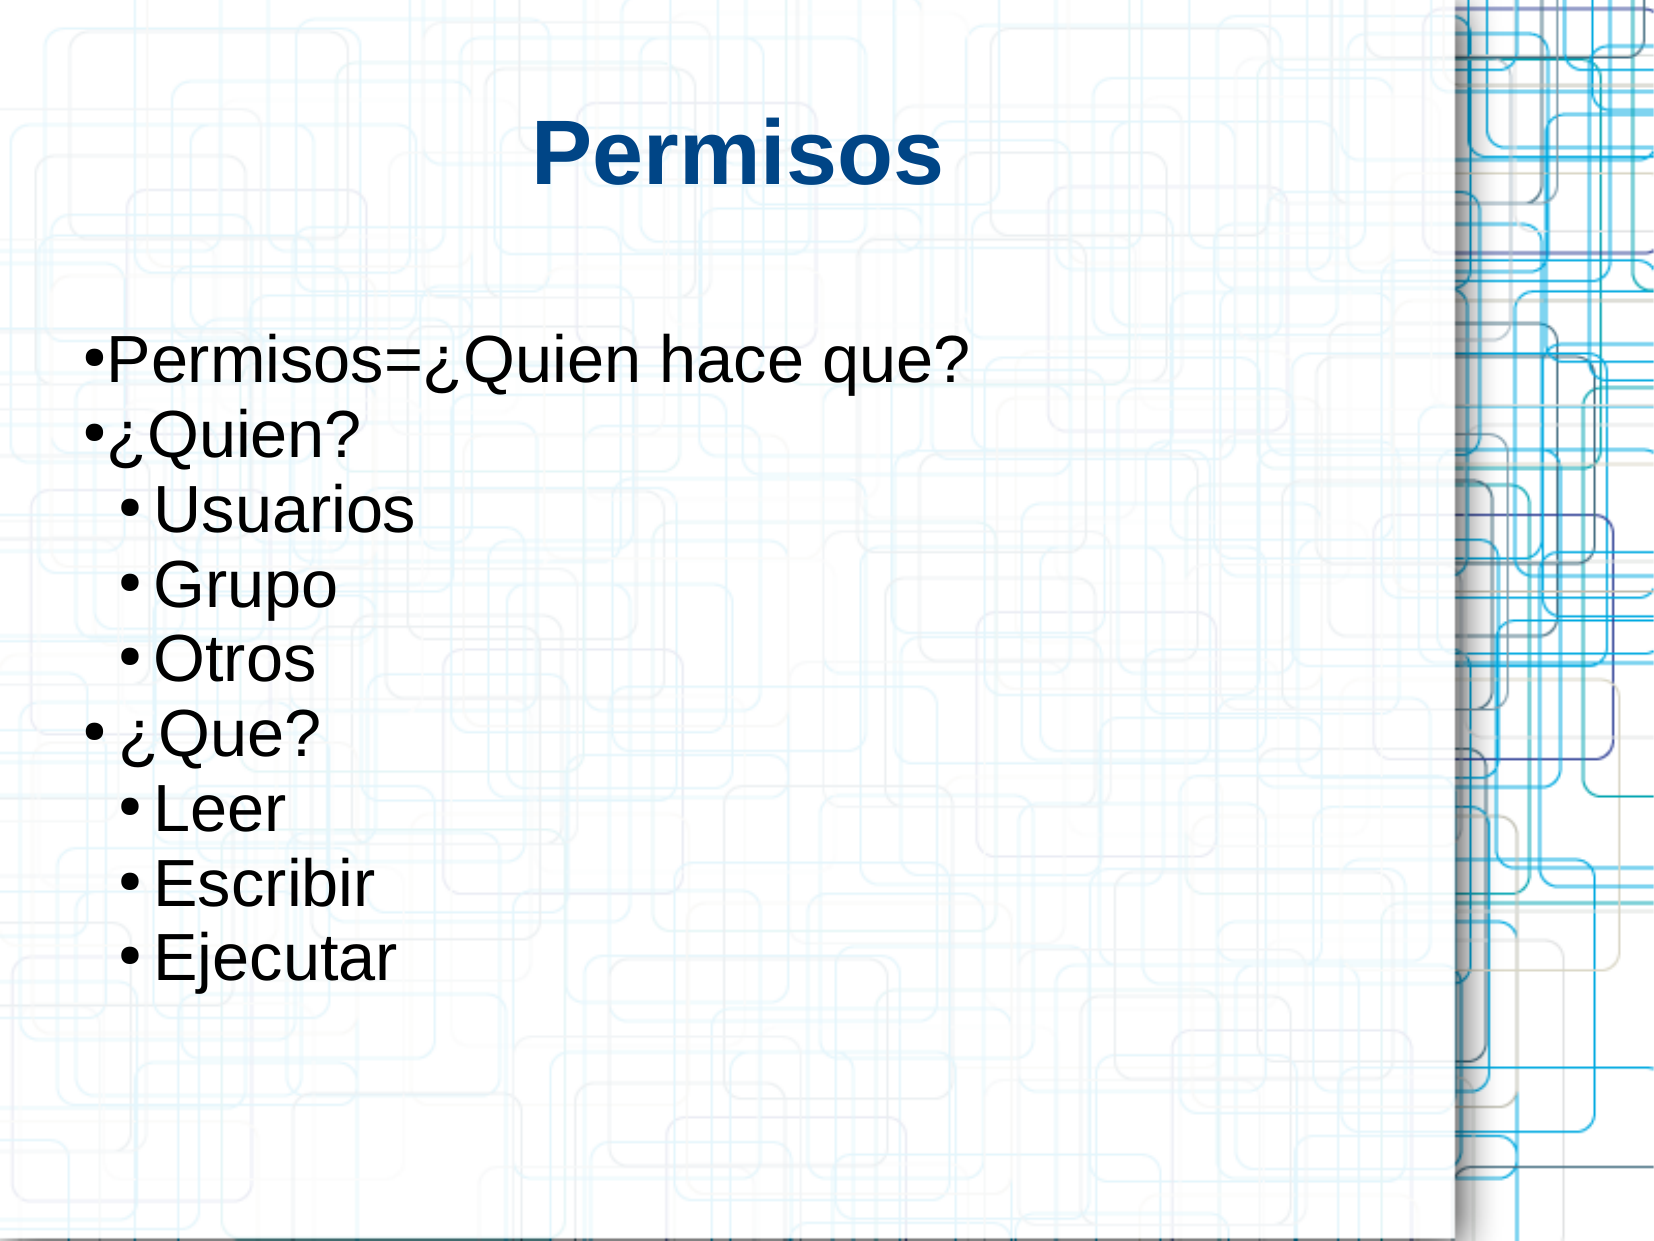

# Permisos
Permisos=¿Quien hace que?
¿Quien?
Usuarios
Grupo
Otros
¿Que?
Leer
Escribir
Ejecutar